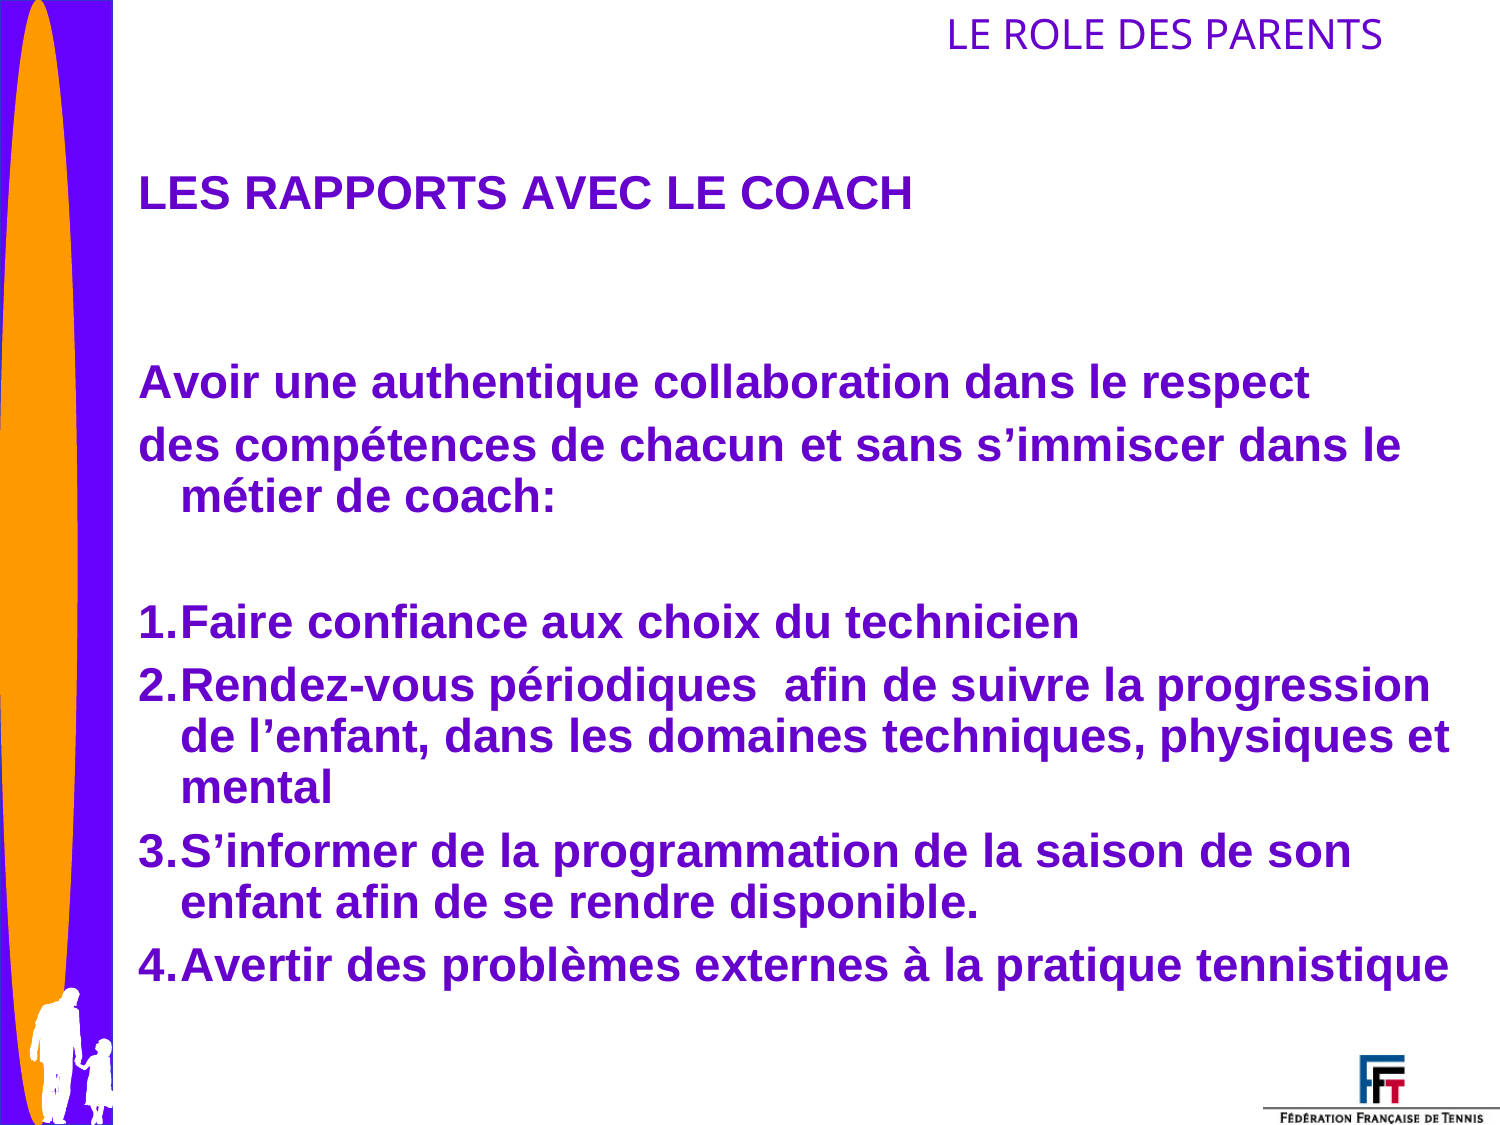

LE ROLE DES PARENTS
# LES RAPPORTS AVEC LE COACH
Avoir une authentique collaboration dans le respect
des compétences de chacun et sans s’immiscer dans le métier de coach:
Faire confiance aux choix du technicien
Rendez-vous périodiques afin de suivre la progression de l’enfant, dans les domaines techniques, physiques et mental
S’informer de la programmation de la saison de son enfant afin de se rendre disponible.
Avertir des problèmes externes à la pratique tennistique